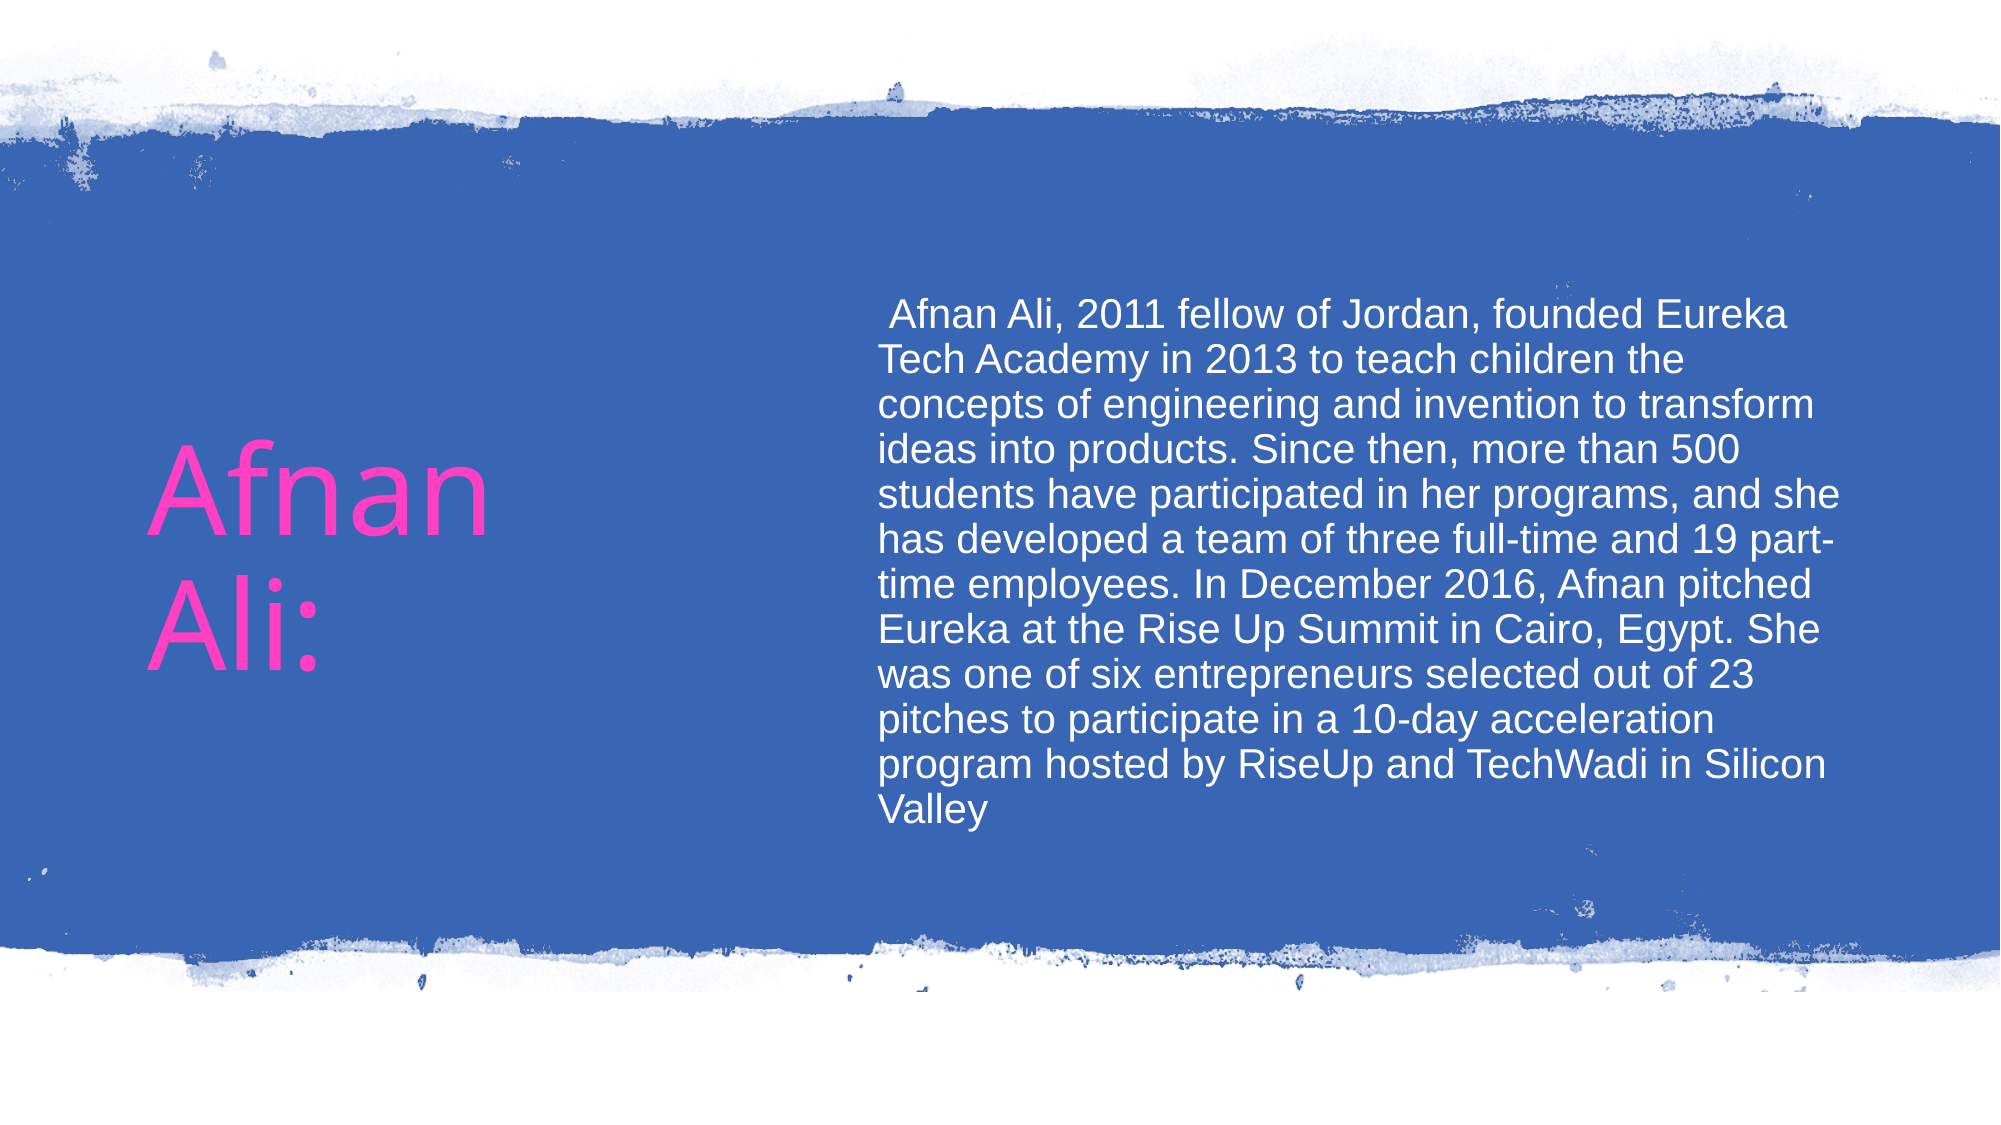

# Afnan Ali:
 Afnan Ali, 2011 fellow of Jordan, founded Eureka Tech Academy in 2013 to teach children the concepts of engineering and invention to transform ideas into products. Since then, more than 500 students have participated in her programs, and she has developed a team of three full-time and 19 part-time employees. In December 2016, Afnan pitched Eureka at the Rise Up Summit in Cairo, Egypt. She was one of six entrepreneurs selected out of 23 pitches to participate in a 10-day acceleration program hosted by RiseUp and TechWadi in Silicon Valley